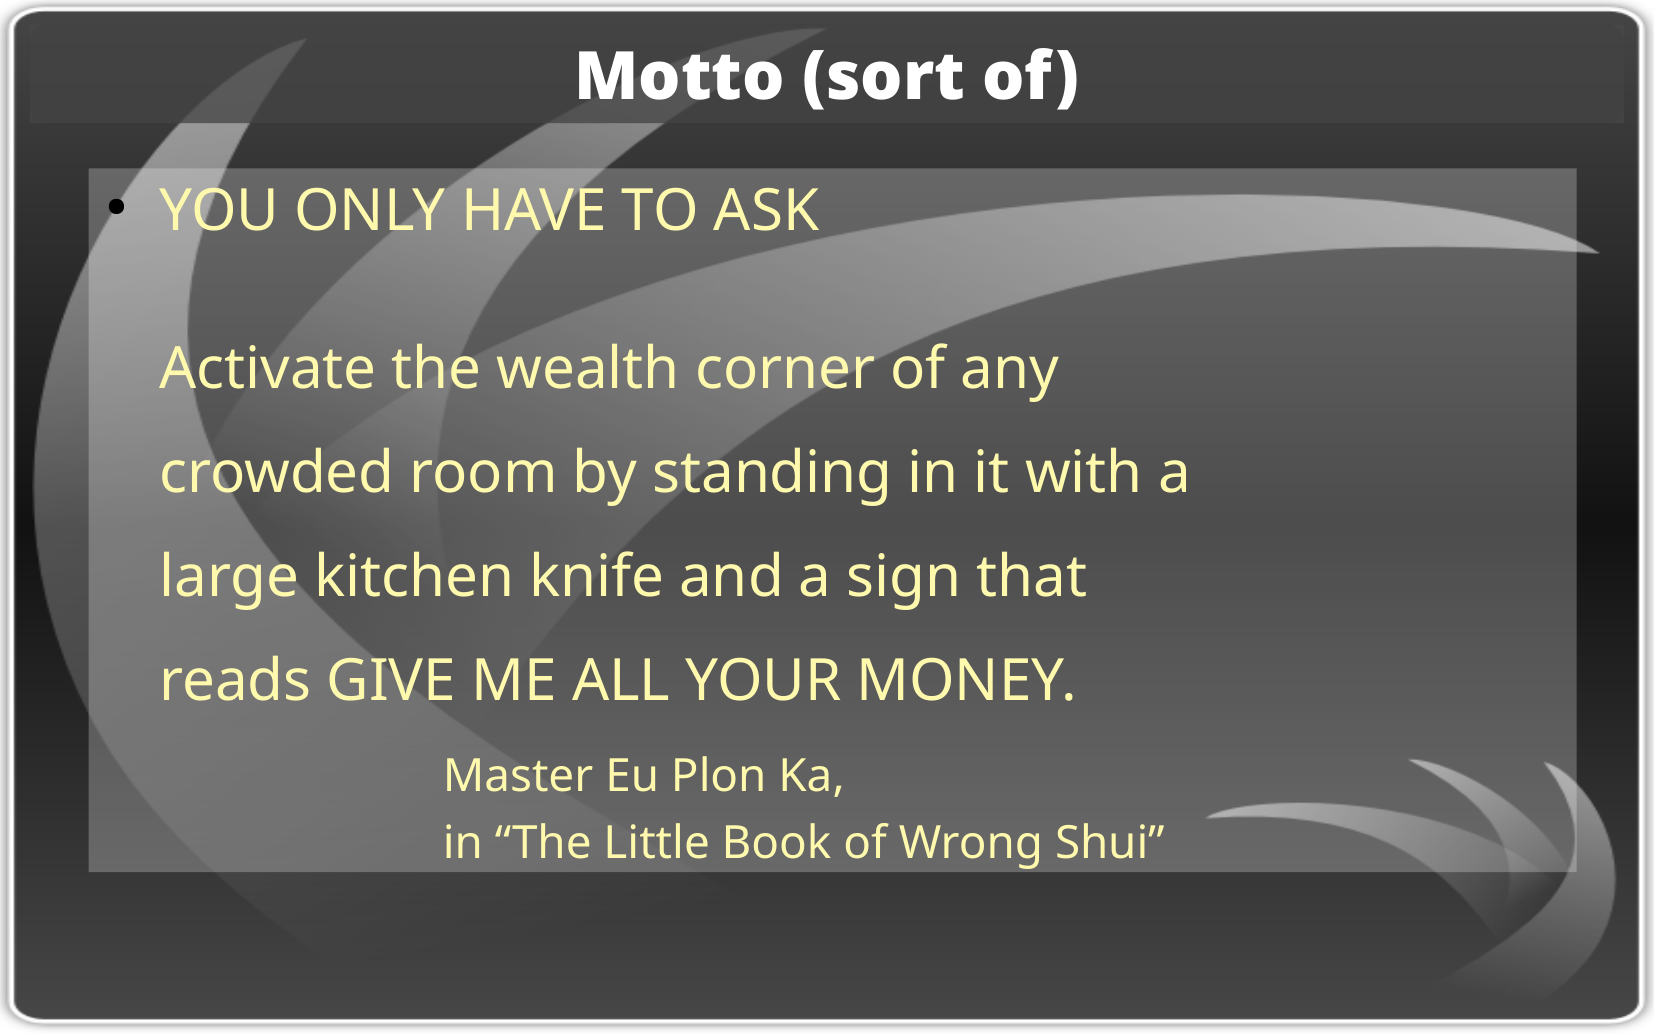

# Motto (sort of)
YOU ONLY HAVE TO ASK
Activate the wealth corner of any
crowded room by standing in it with a
large kitchen knife and a sign that
reads GIVE ME ALL YOUR MONEY.
Master Eu Plon Ka,
in “The Little Book of Wrong Shui”